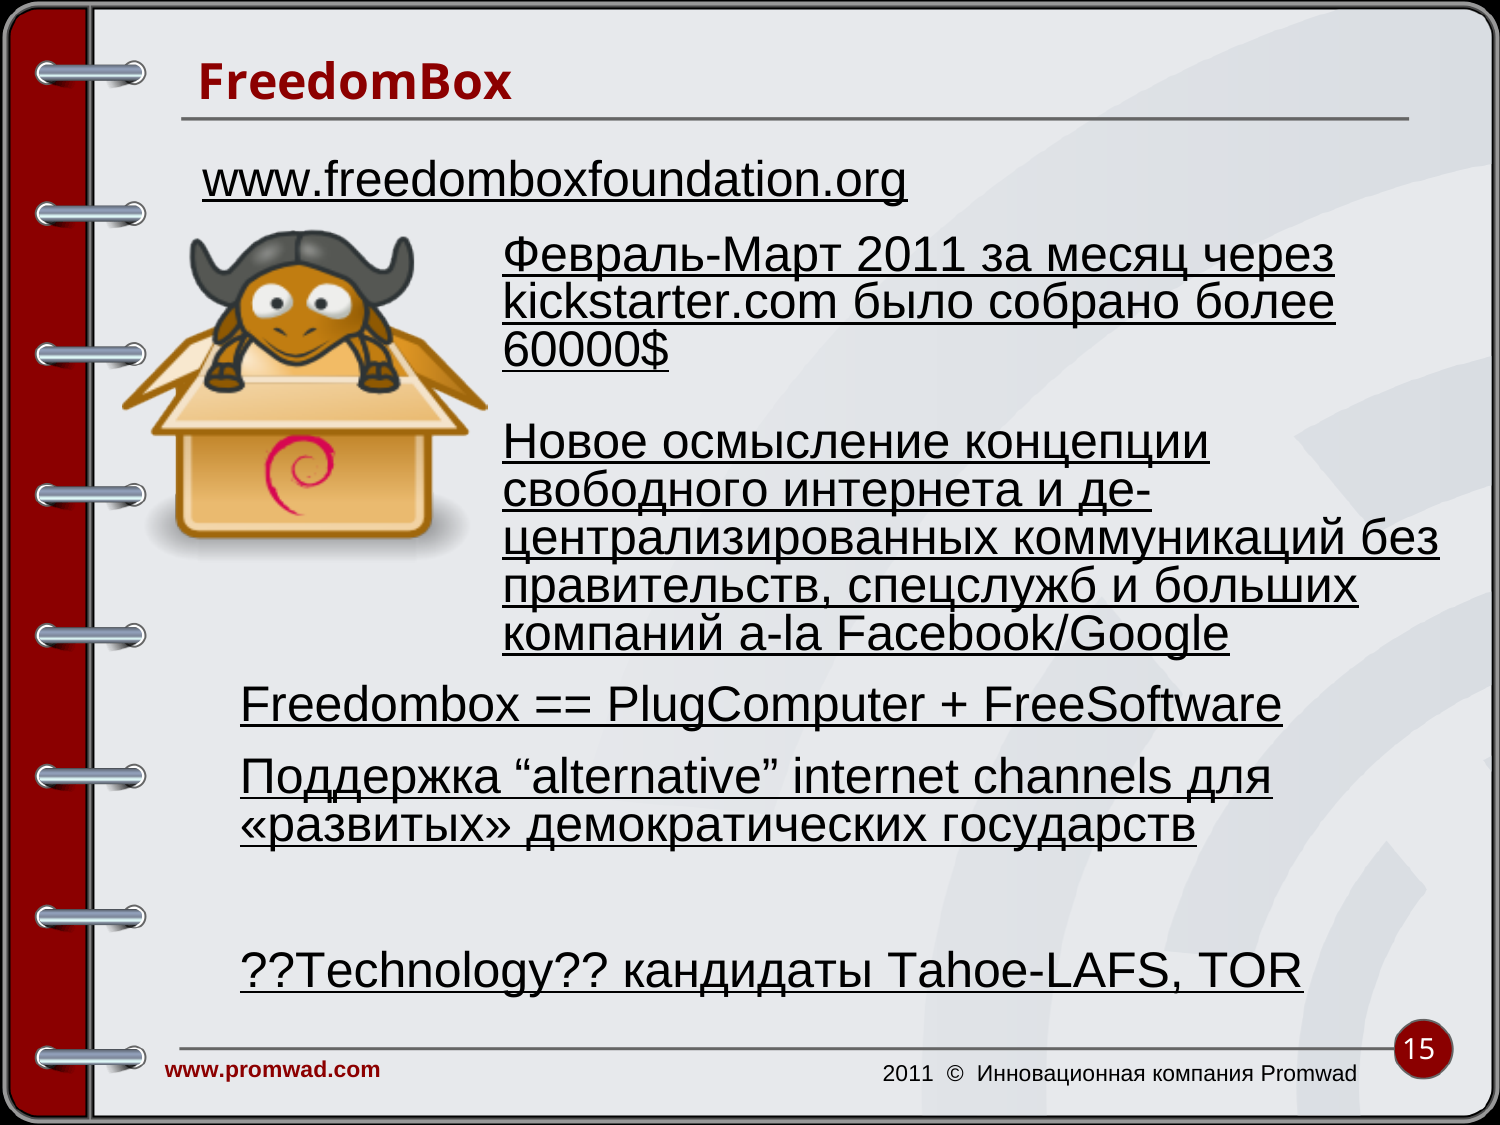

FreedomBox
www.freedomboxfoundation.org
Февраль-Март 2011 за месяц через kickstarter.com было собрано более 60000$
Новое осмысление концепции свободного интернета и де-централизированных коммуникаций без правительств, спецслужб и больших компаний a-la Facebook/Google
Freedombox == PlugComputer + FreeSoftware
Поддержка “alternative” internet channels для «развитых» демократических государств
??Technology?? кандидаты Tahoe-LAFS, TOR
www.promwad.com
2011 © Инновационная компания Promwad